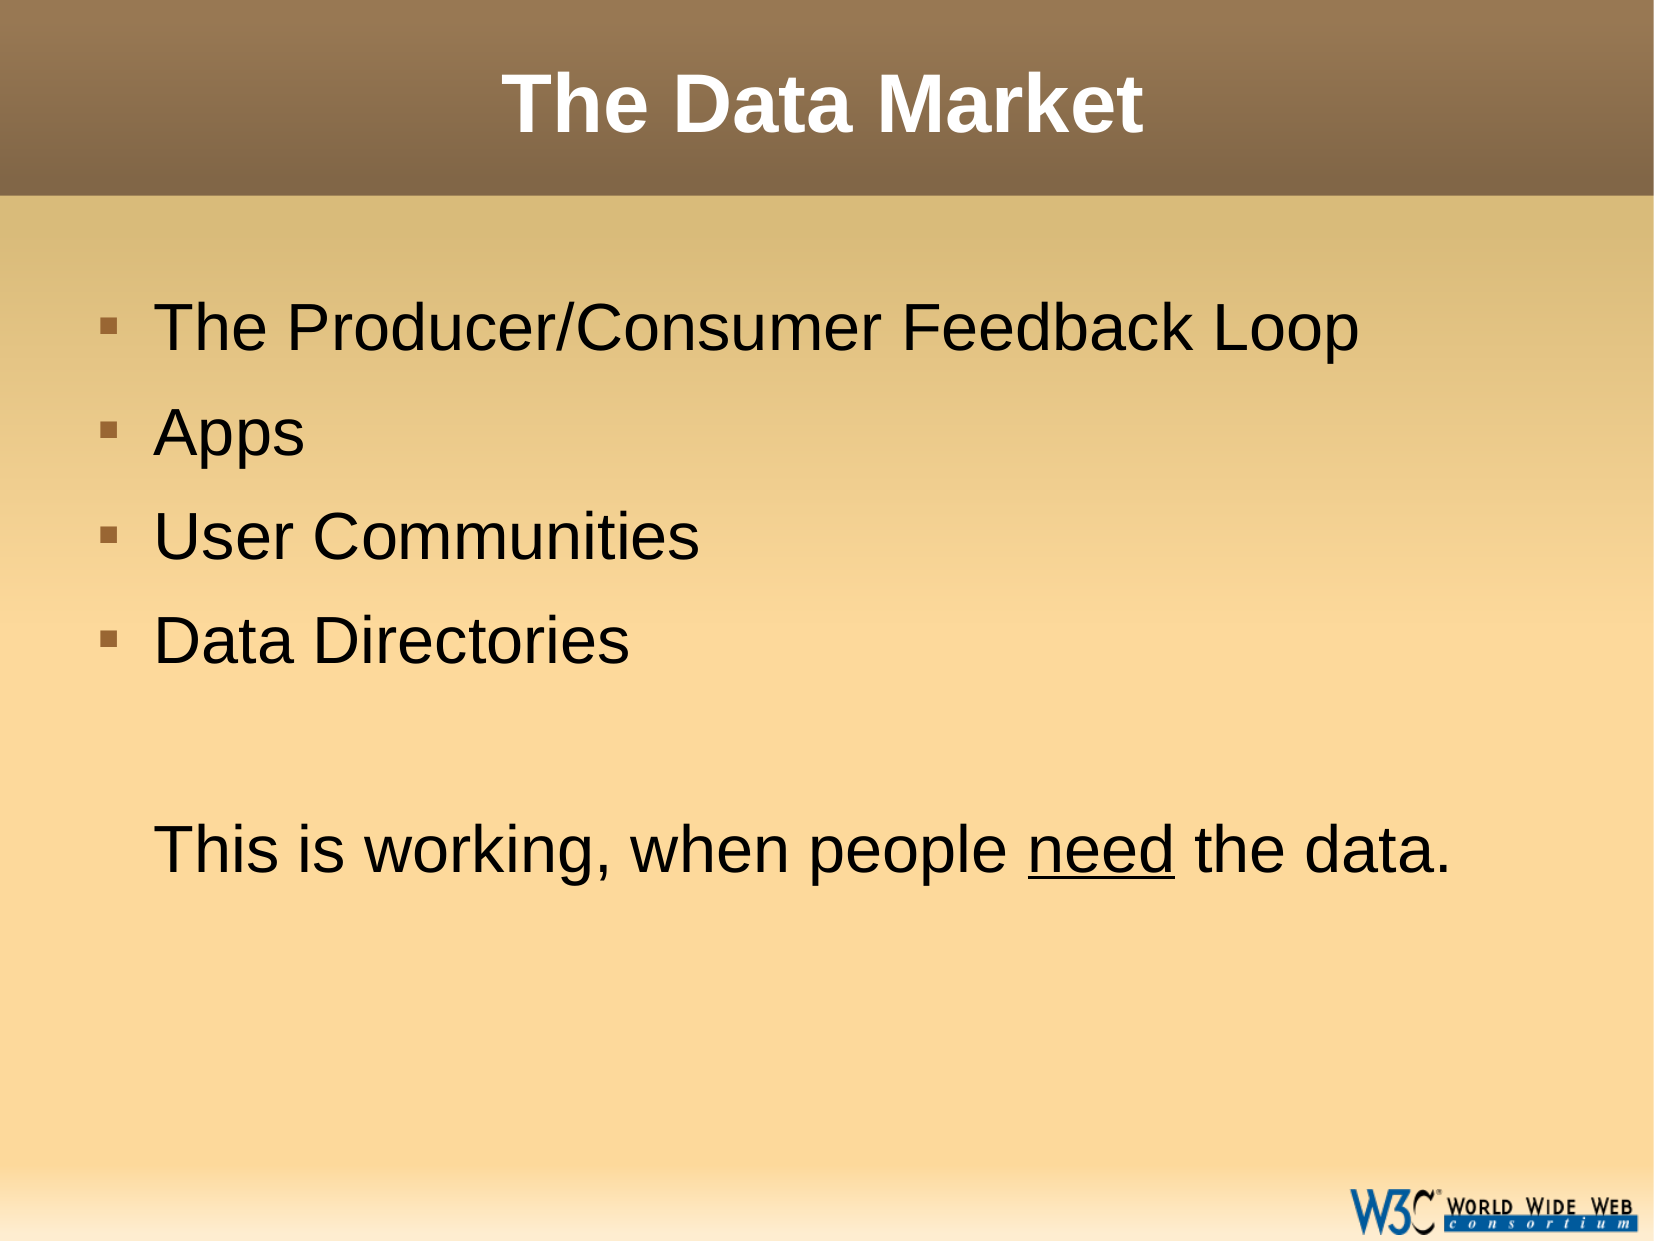

# The Data Market
The Producer/Consumer Feedback Loop
Apps
User Communities
Data Directories
This is working, when people need the data.